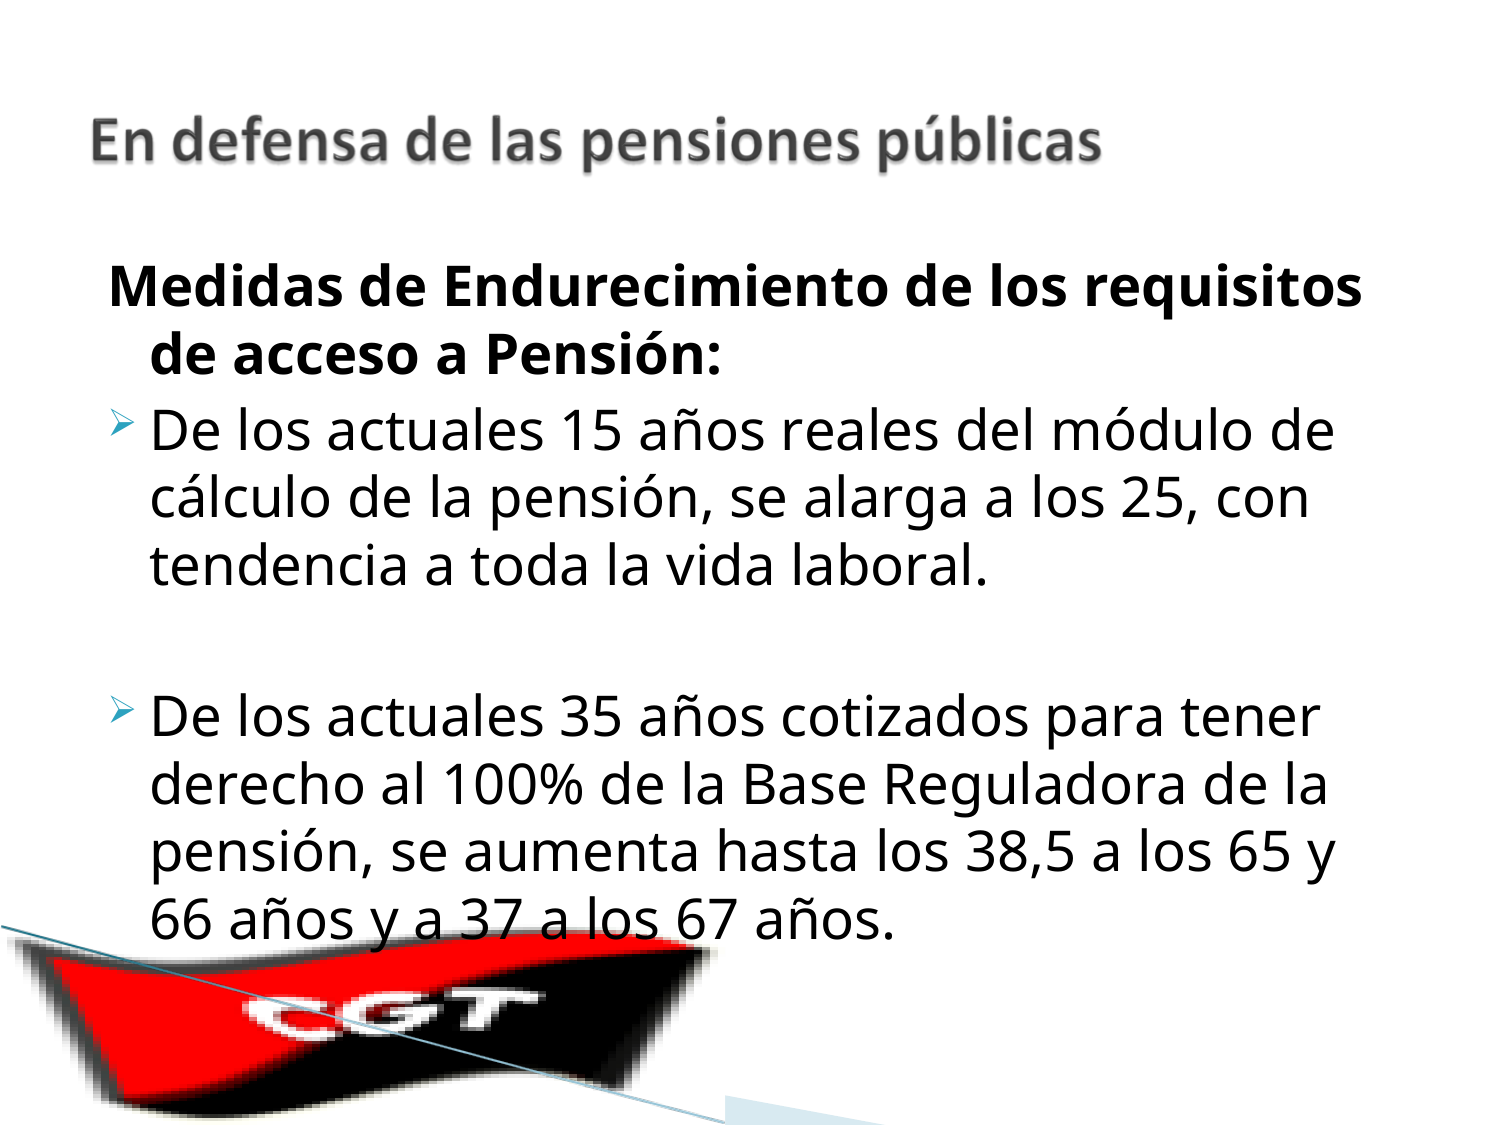

Medidas de Endurecimiento de los requisitos de acceso a Pensión:
De los actuales 15 años reales del módulo de cálculo de la pensión, se alarga a los 25, con tendencia a toda la vida laboral.
De los actuales 35 años cotizados para tener derecho al 100% de la Base Reguladora de la pensión, se aumenta hasta los 38,5 a los 65 y 66 años y a 37 a los 67 años.